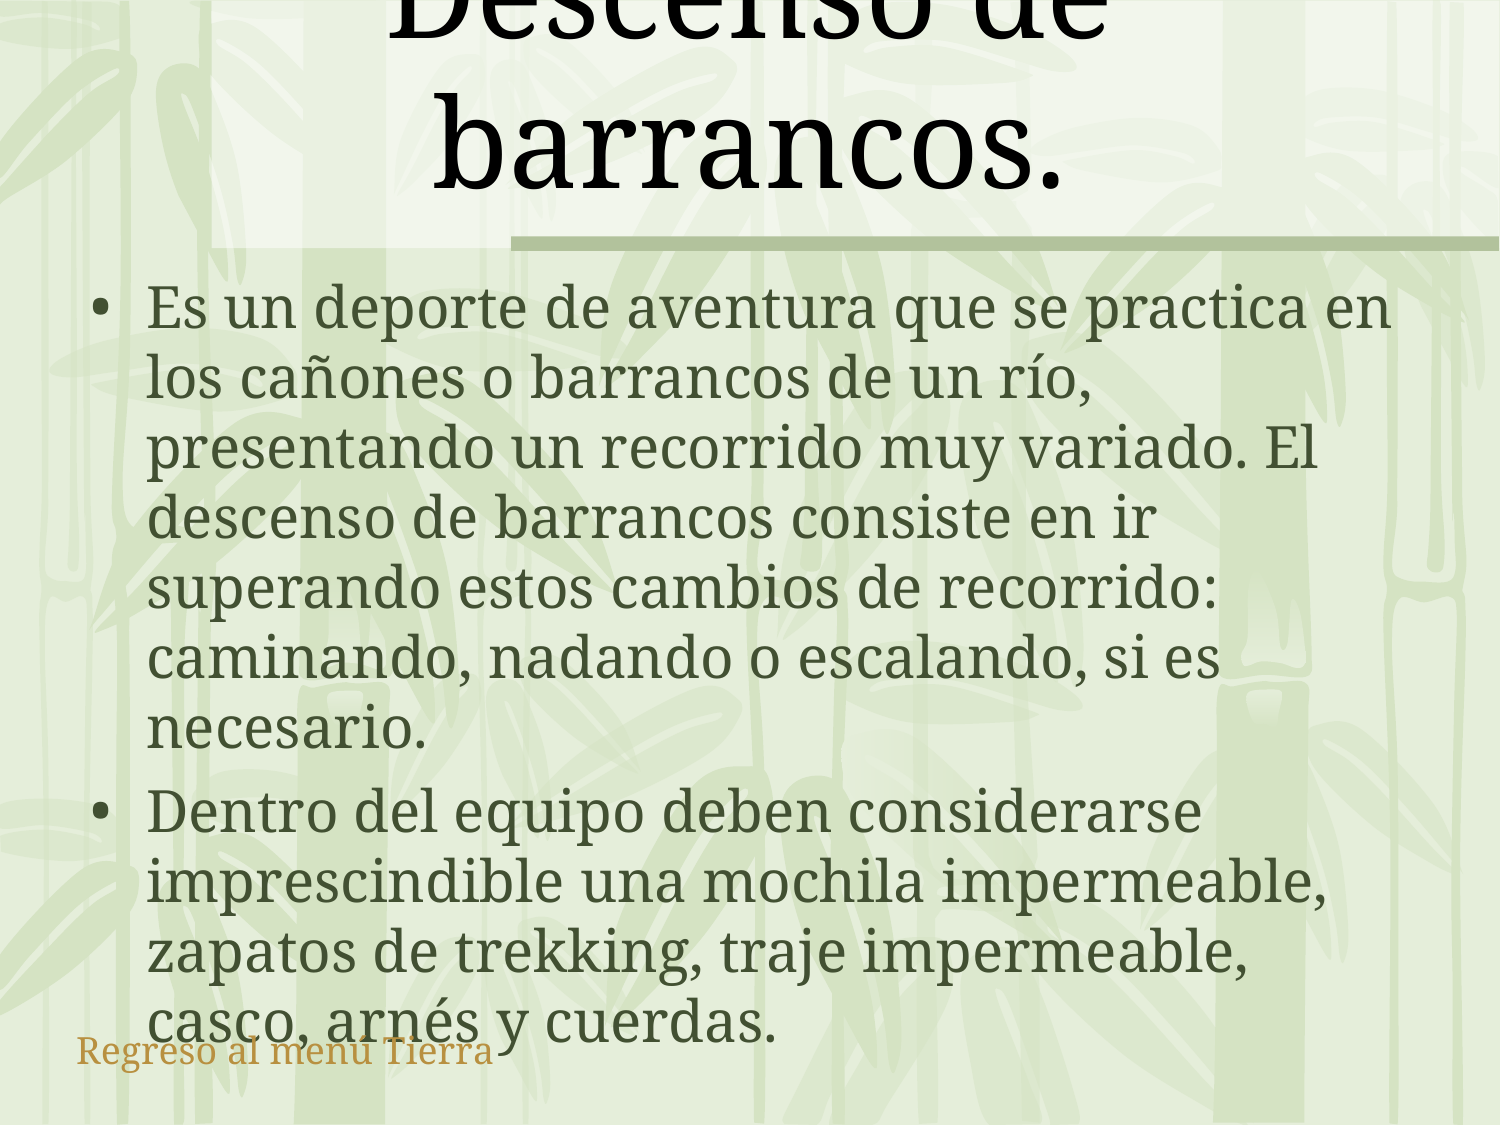

# Descenso de barrancos.
Es un deporte de aventura que se practica en los cañones o barrancos de un río, presentando un recorrido muy variado. El descenso de barrancos consiste en ir superando estos cambios de recorrido: caminando, nadando o escalando, si es necesario.
Dentro del equipo deben considerarse imprescindible una mochila impermeable, zapatos de trekking, traje impermeable, casco, arnés y cuerdas.
Regreso al menú Tierra